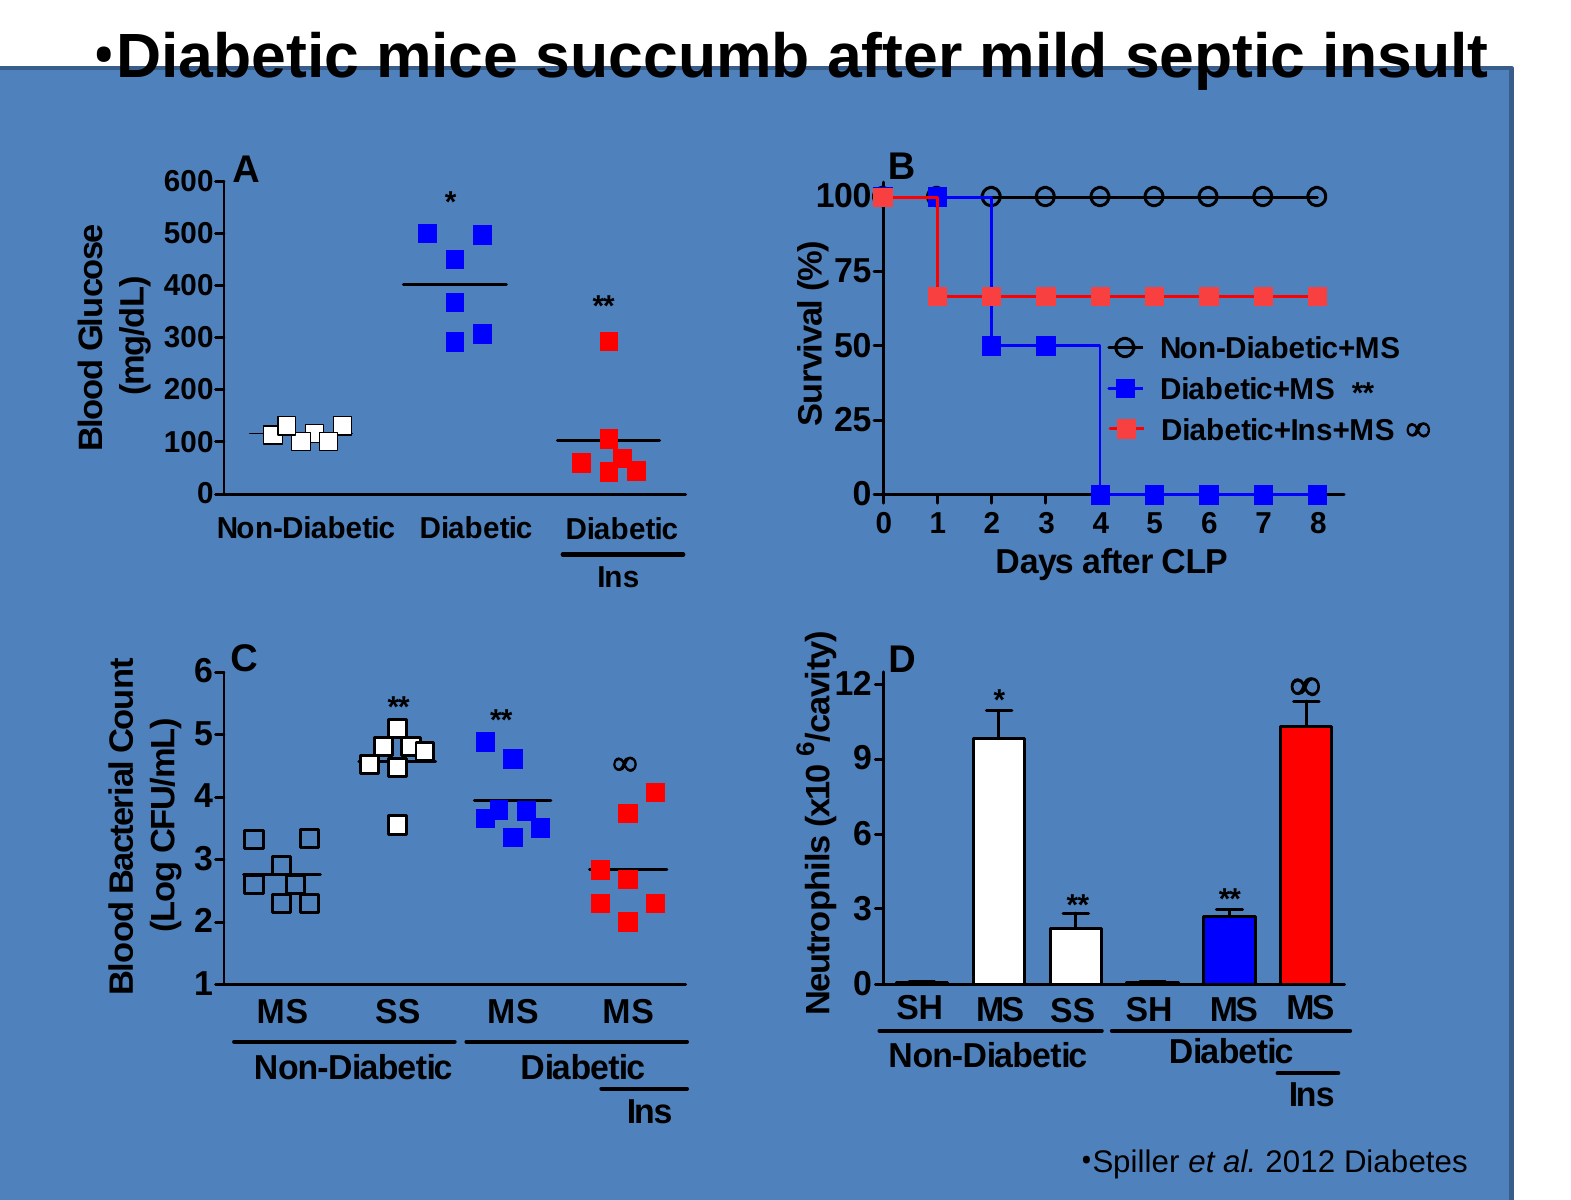

Diabetic mice succumb after mild septic insult
Spiller et al. 2012 Diabetes